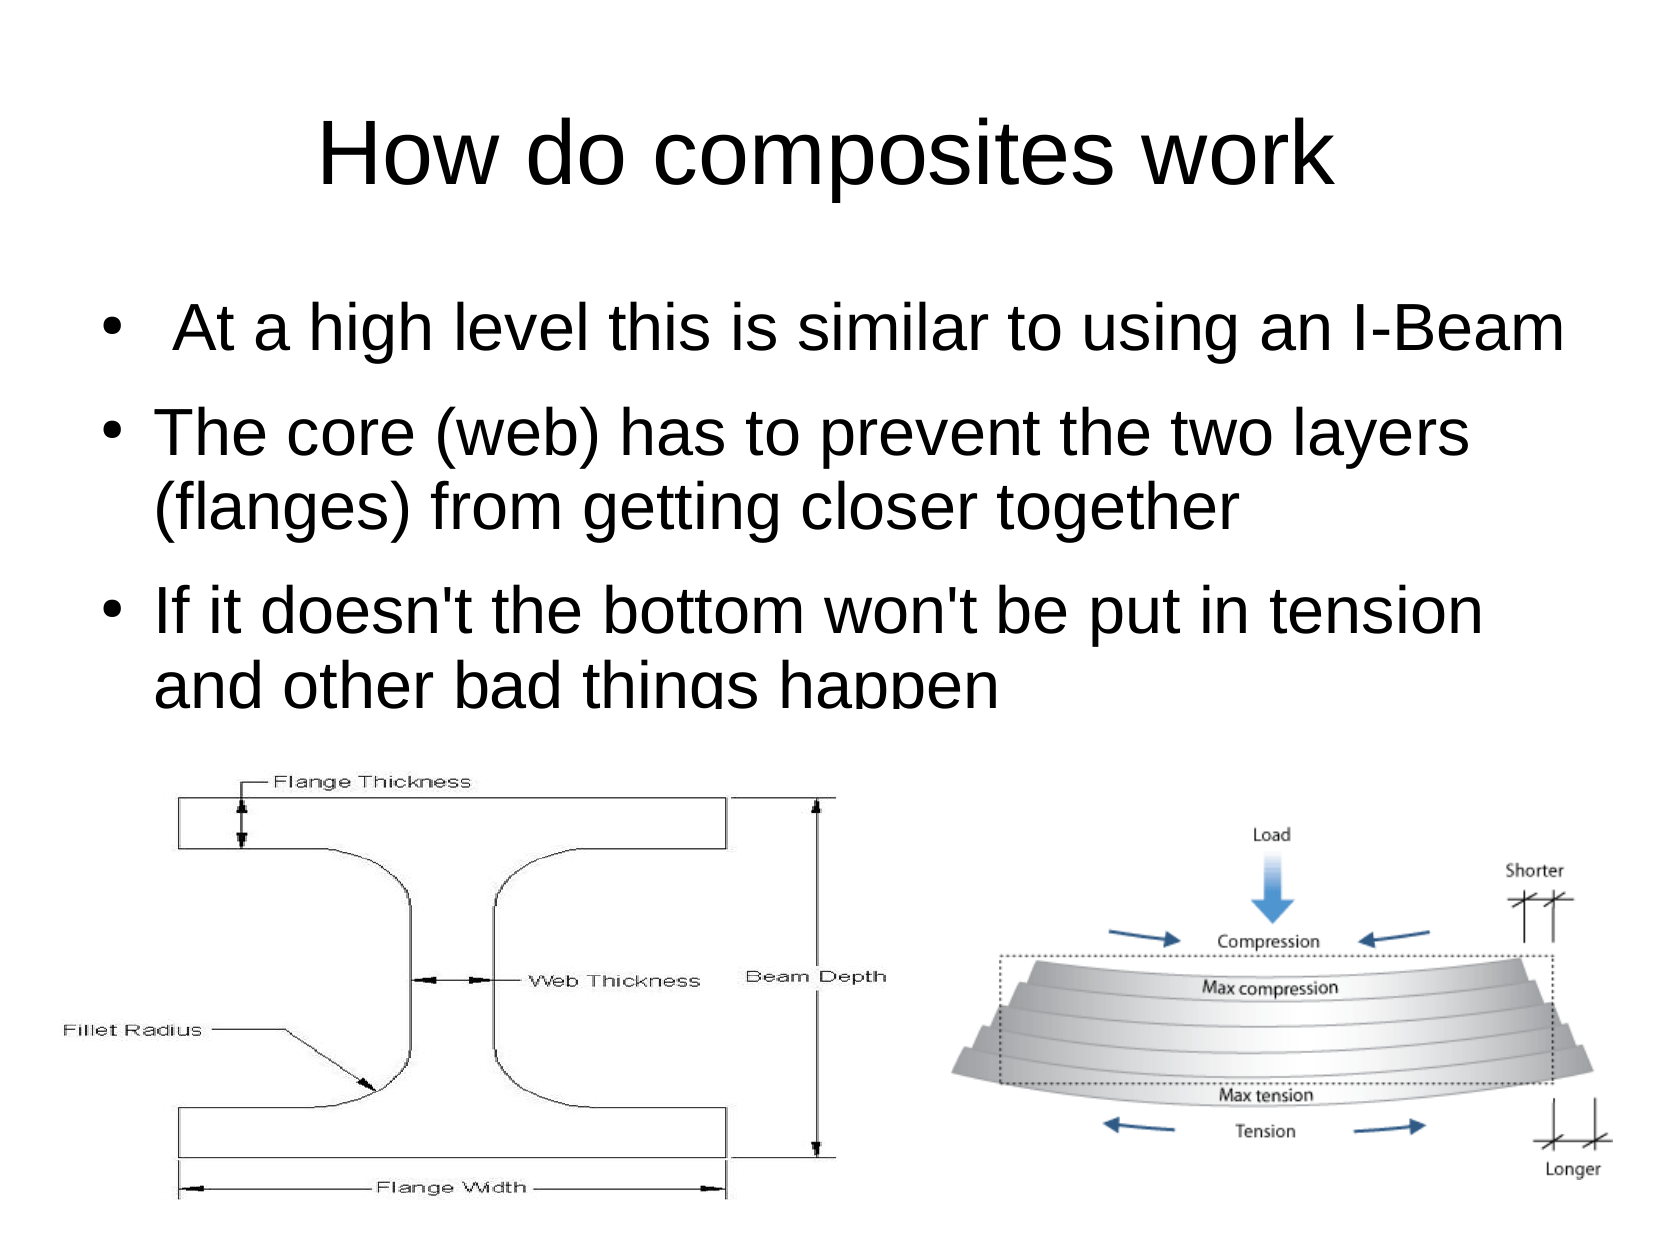

# How do composites work
 At a high level this is similar to using an I-Beam
The core (web) has to prevent the two layers (flanges) from getting closer together
If it doesn't the bottom won't be put in tension and other bad things happen